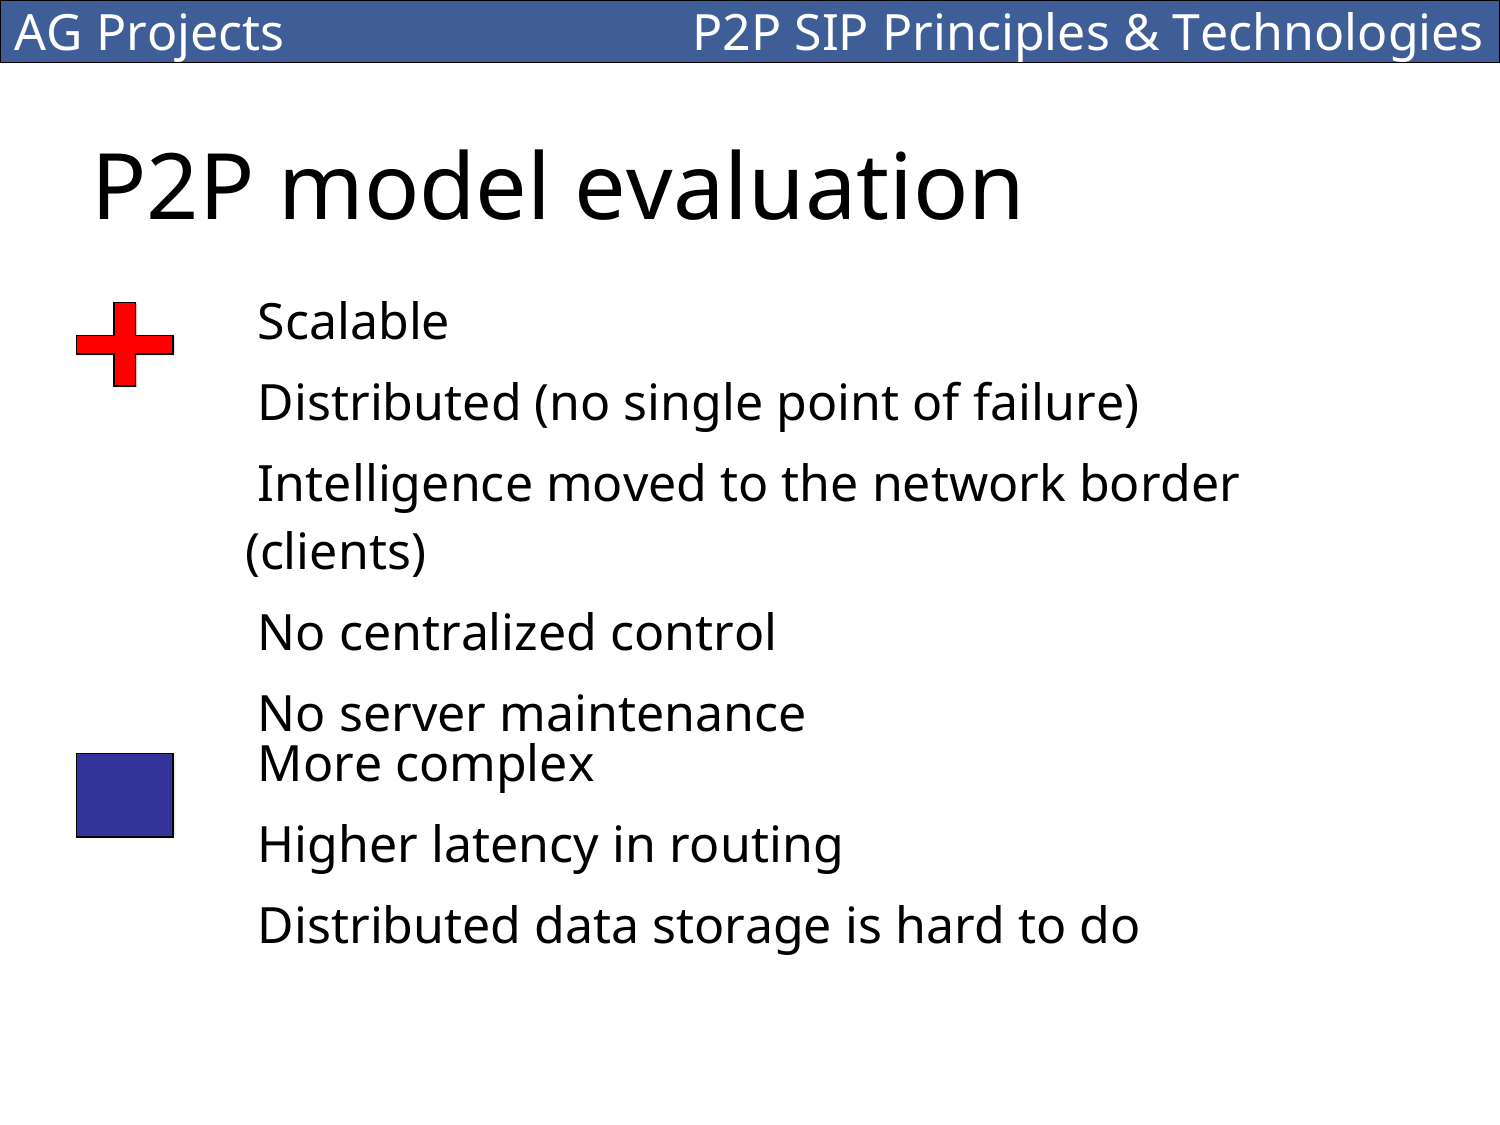

P2P model evaluation
 Scalable
 Distributed (no single point of failure)
 Intelligence moved to the network border (clients)
 No centralized control
 No server maintenance
+
 More complex
 Higher latency in routing
 Distributed data storage is hard to do
-